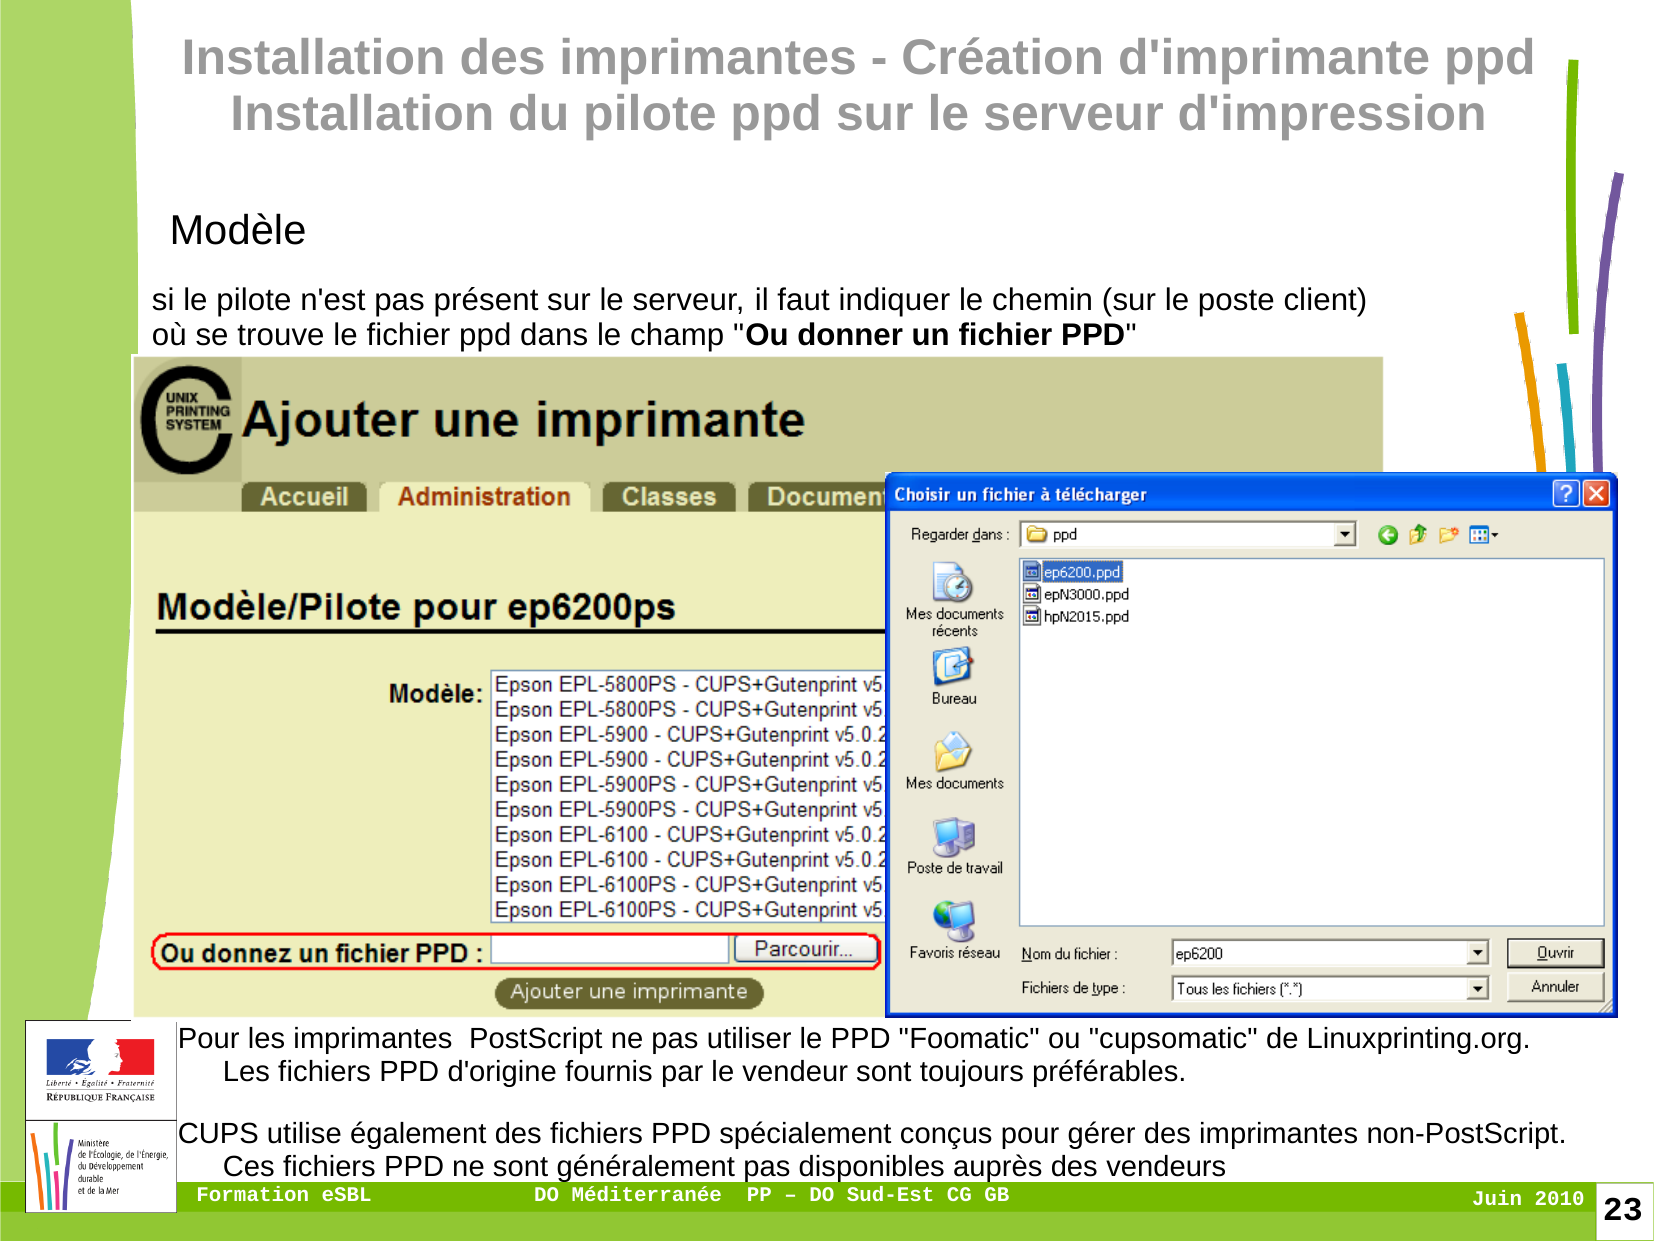

# Installation des imprimantes - Création d'imprimante ppd Installation du pilote ppd sur le serveur d'impression
Modèle
si le pilote n'est pas présent sur le serveur, il faut indiquer le chemin (sur le poste client)
où se trouve le fichier ppd dans le champ "Ou donner un fichier PPD"
 Pour les imprimantes PostScript ne pas utiliser le PPD "Foomatic" ou "cupsomatic" de Linuxprinting.org. Les fichiers PPD d'origine fournis par le vendeur sont toujours préférables.
 CUPS utilise également des fichiers PPD spécialement conçus pour gérer des imprimantes non-PostScript. Ces fichiers PPD ne sont généralement pas disponibles auprès des vendeurs
23